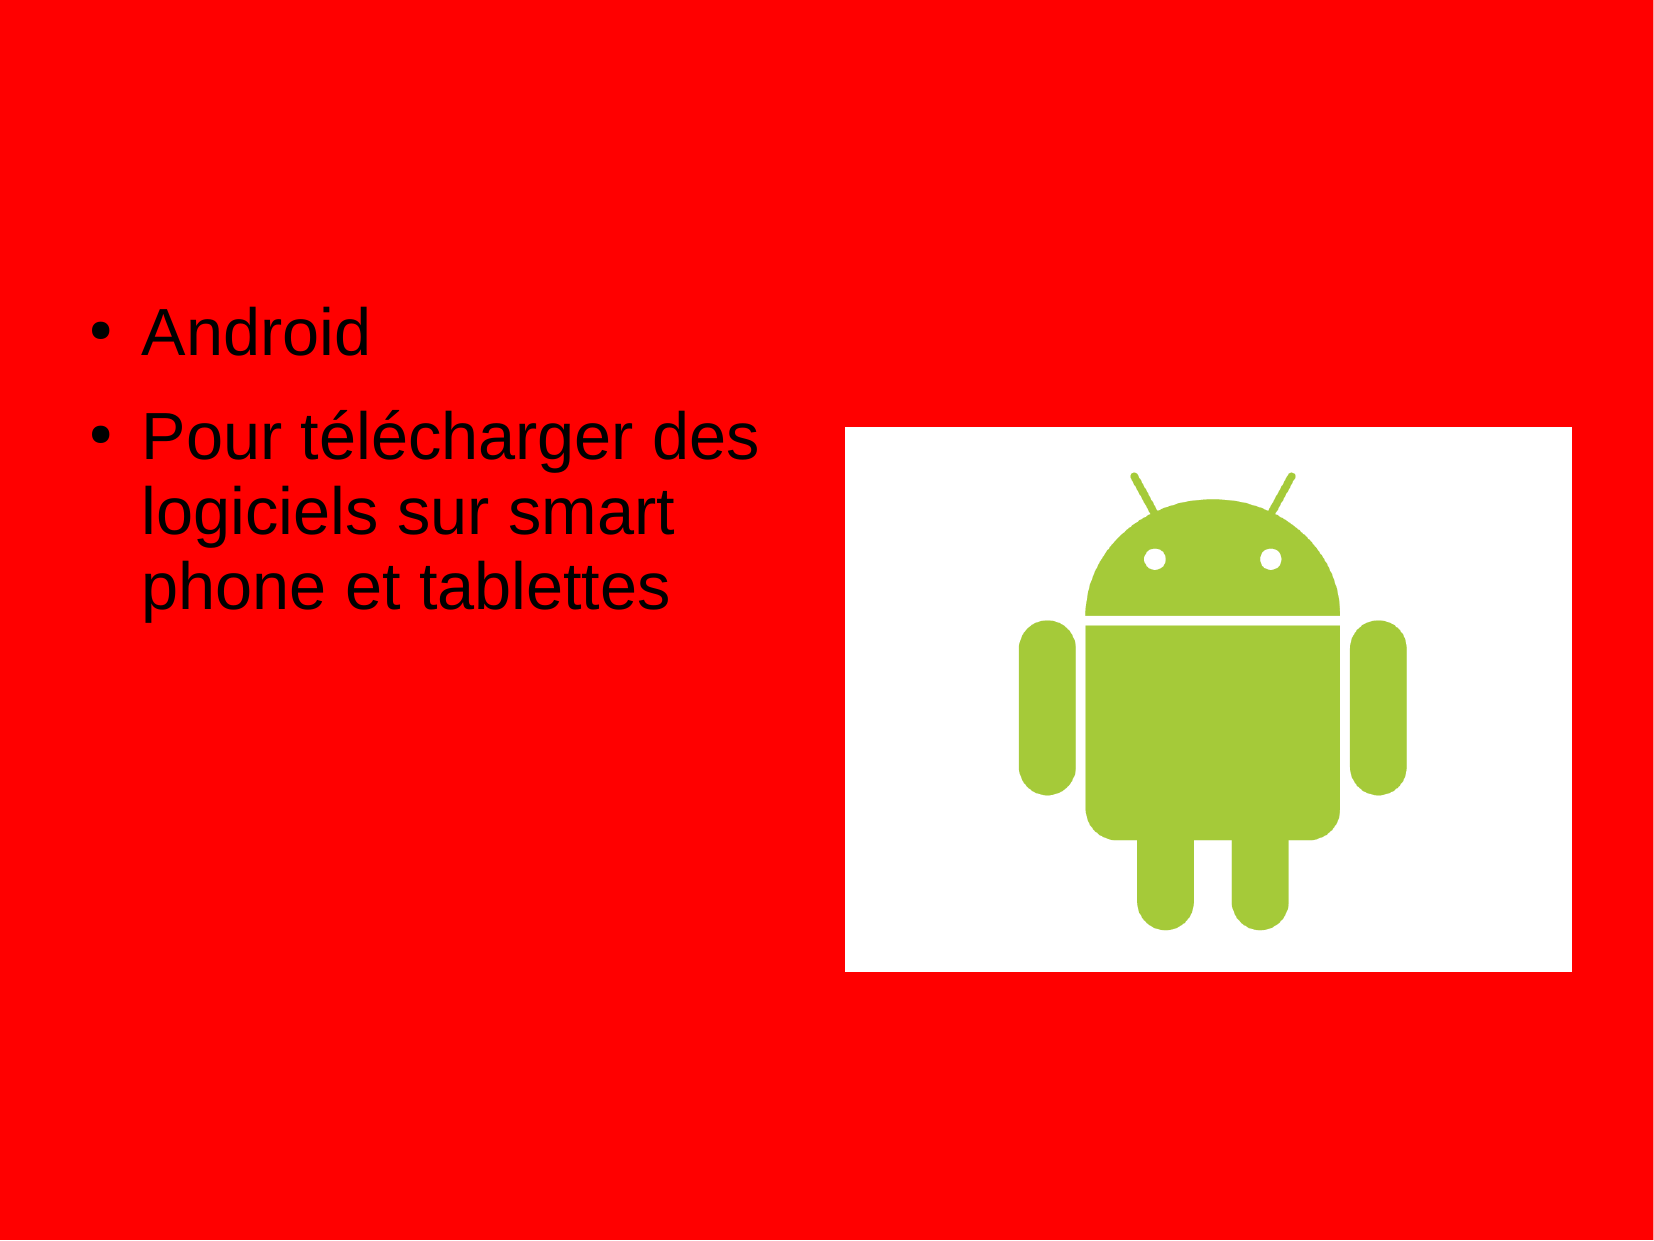

#
Android
Pour télécharger des logiciels sur smart phone et tablettes